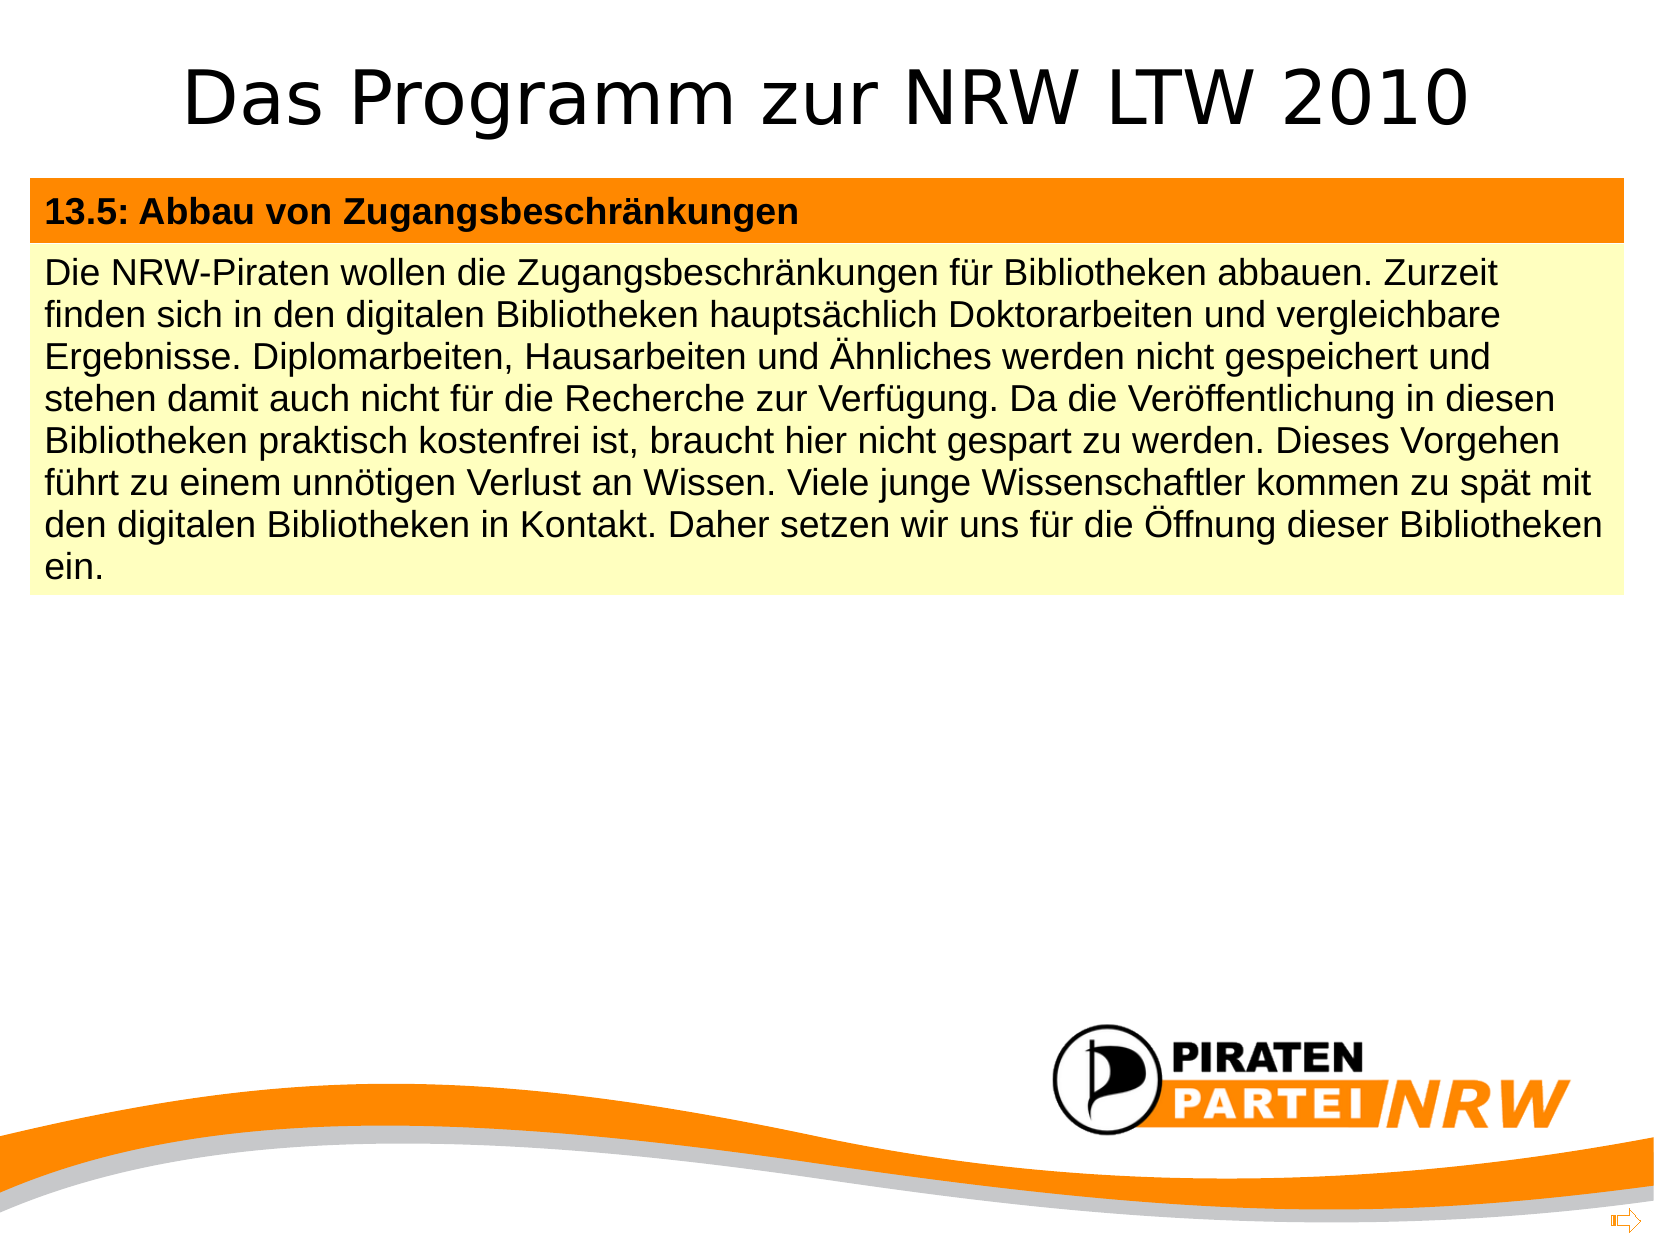

# Das Programm zur NRW LTW 2010
| 13.5: Abbau von ﻿Zugangsbeschränkungen |
| --- |
| Die NRW-Piraten wollen die Zugangsbeschränkungen für Bibliotheken abbauen. Zurzeit finden sich in den digitalen Bibliotheken hauptsächlich Doktorarbeiten und vergleichbare Ergebnisse. Diplomarbeiten, Hausarbeiten und Ähnliches werden nicht gespeichert und stehen damit auch nicht für die Recherche zur Verfügung. Da die Veröffentlichung in diesen Bibliotheken praktisch kostenfrei ist, braucht hier nicht gespart zu werden. Dieses Vorgehen führt zu einem unnötigen Verlust an Wissen. Viele junge Wissenschaftler kommen zu spät mit den digitalen Bibliotheken in Kontakt. Daher setzen wir uns für die Öffnung dieser Bibliotheken ein. |